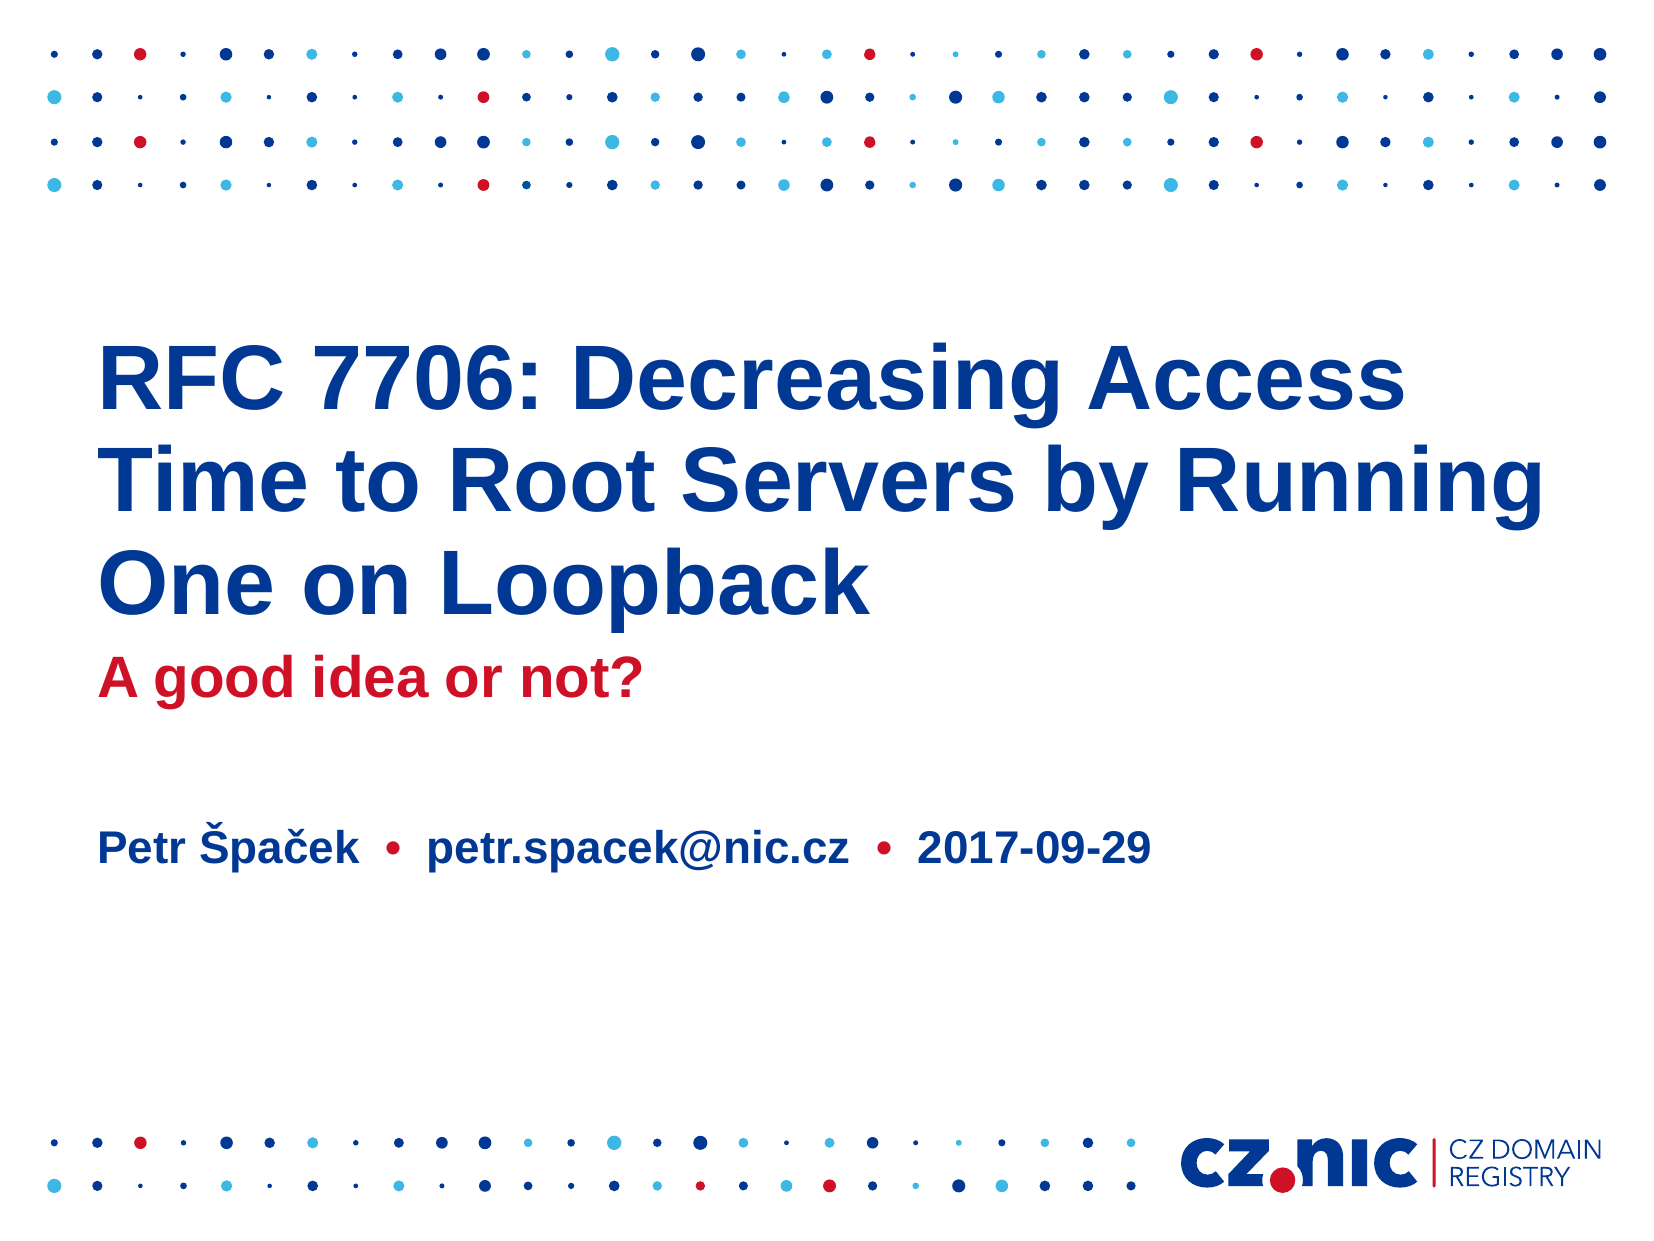

RFC 7706: Decreasing Access Time to Root Servers by Running One on Loopback
A good idea or not?
Petr Špaček • petr.spacek@nic.cz • 2017-09-29